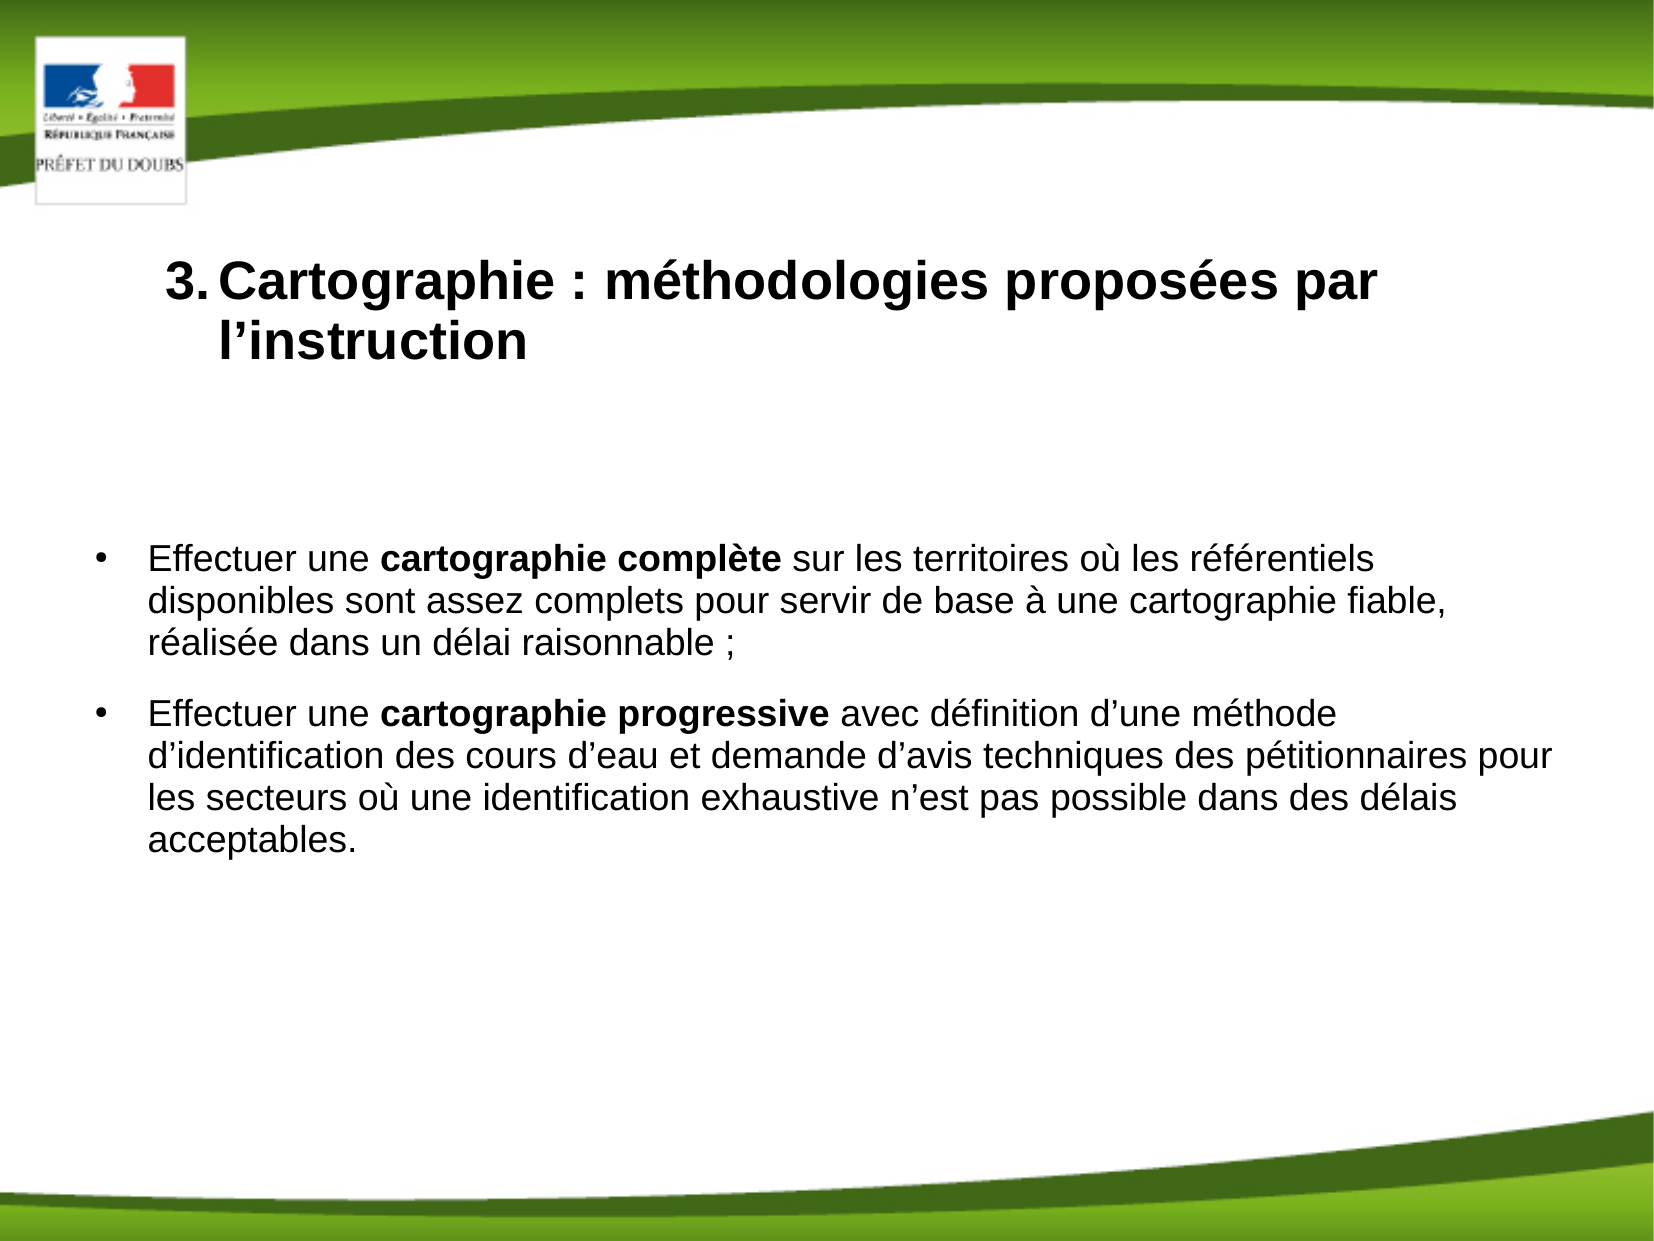

#
Cartographie : méthodologies proposées par l’instruction
Effectuer une cartographie complète sur les territoires où les référentiels disponibles sont assez complets pour servir de base à une cartographie fiable, réalisée dans un délai raisonnable ;
Effectuer une cartographie progressive avec définition d’une méthode d’identification des cours d’eau et demande d’avis techniques des pétitionnaires pour les secteurs où une identification exhaustive n’est pas possible dans des délais acceptables.